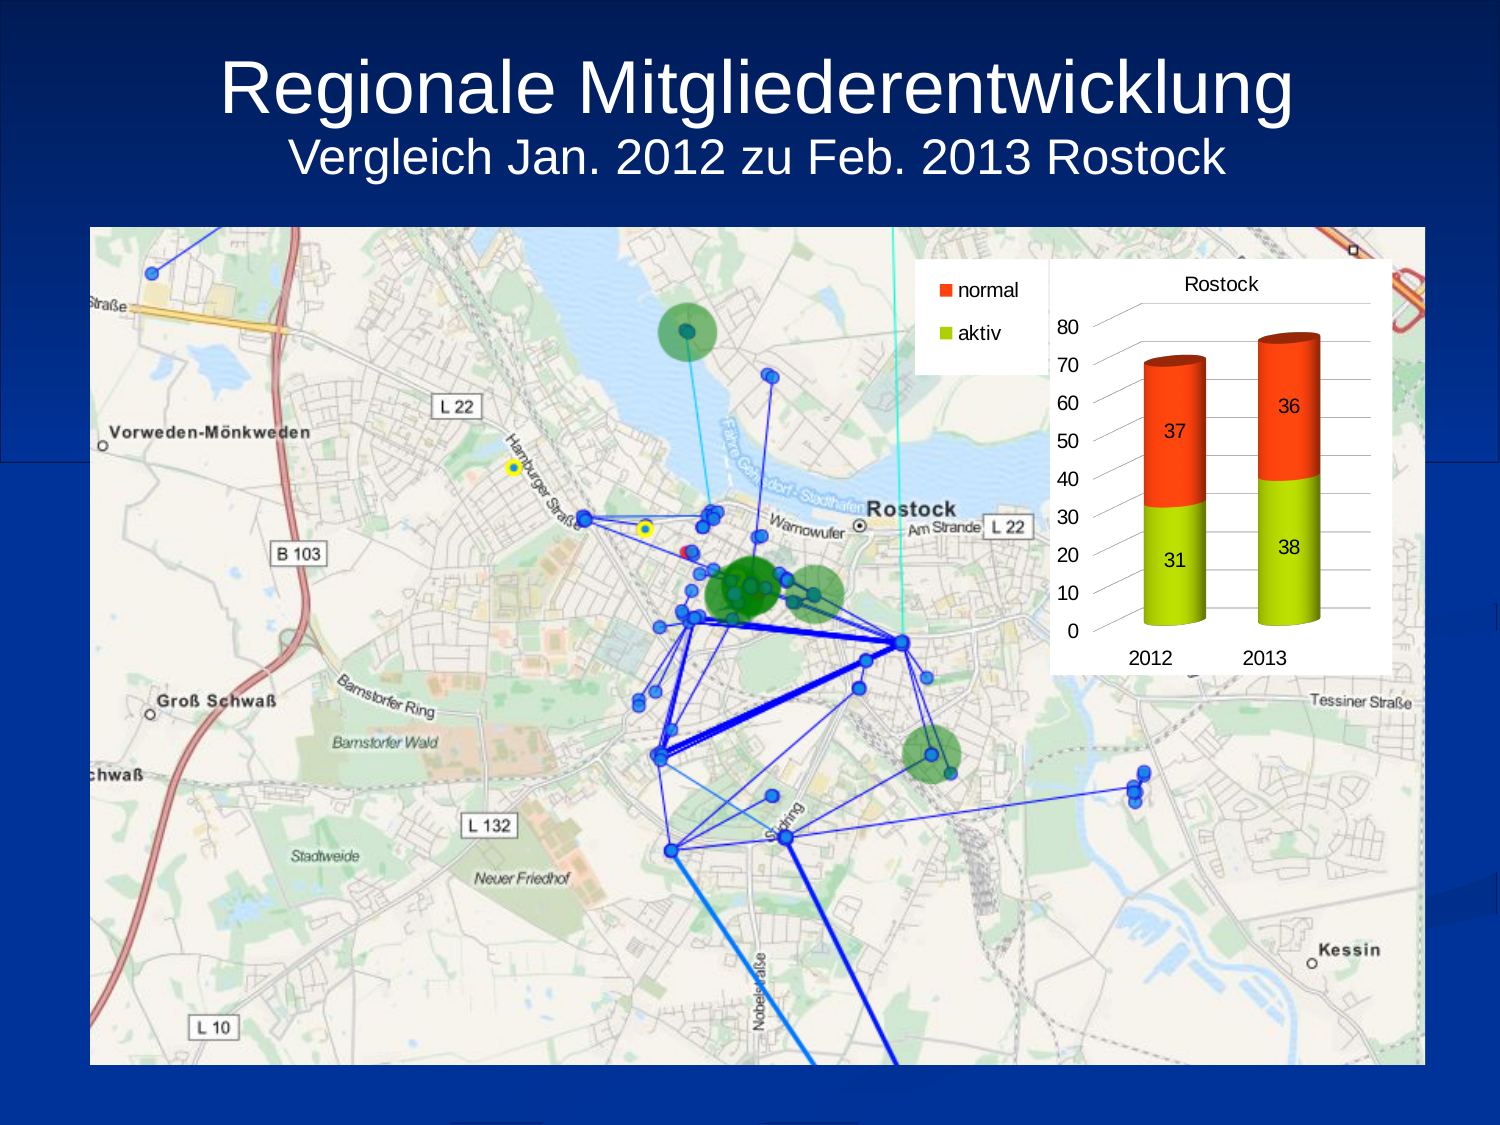

# Regionale Mitgliederentwicklung Vergleich Jan. 2012 zu Feb. 2013 Rostock
[unsupported chart]
[unsupported chart]